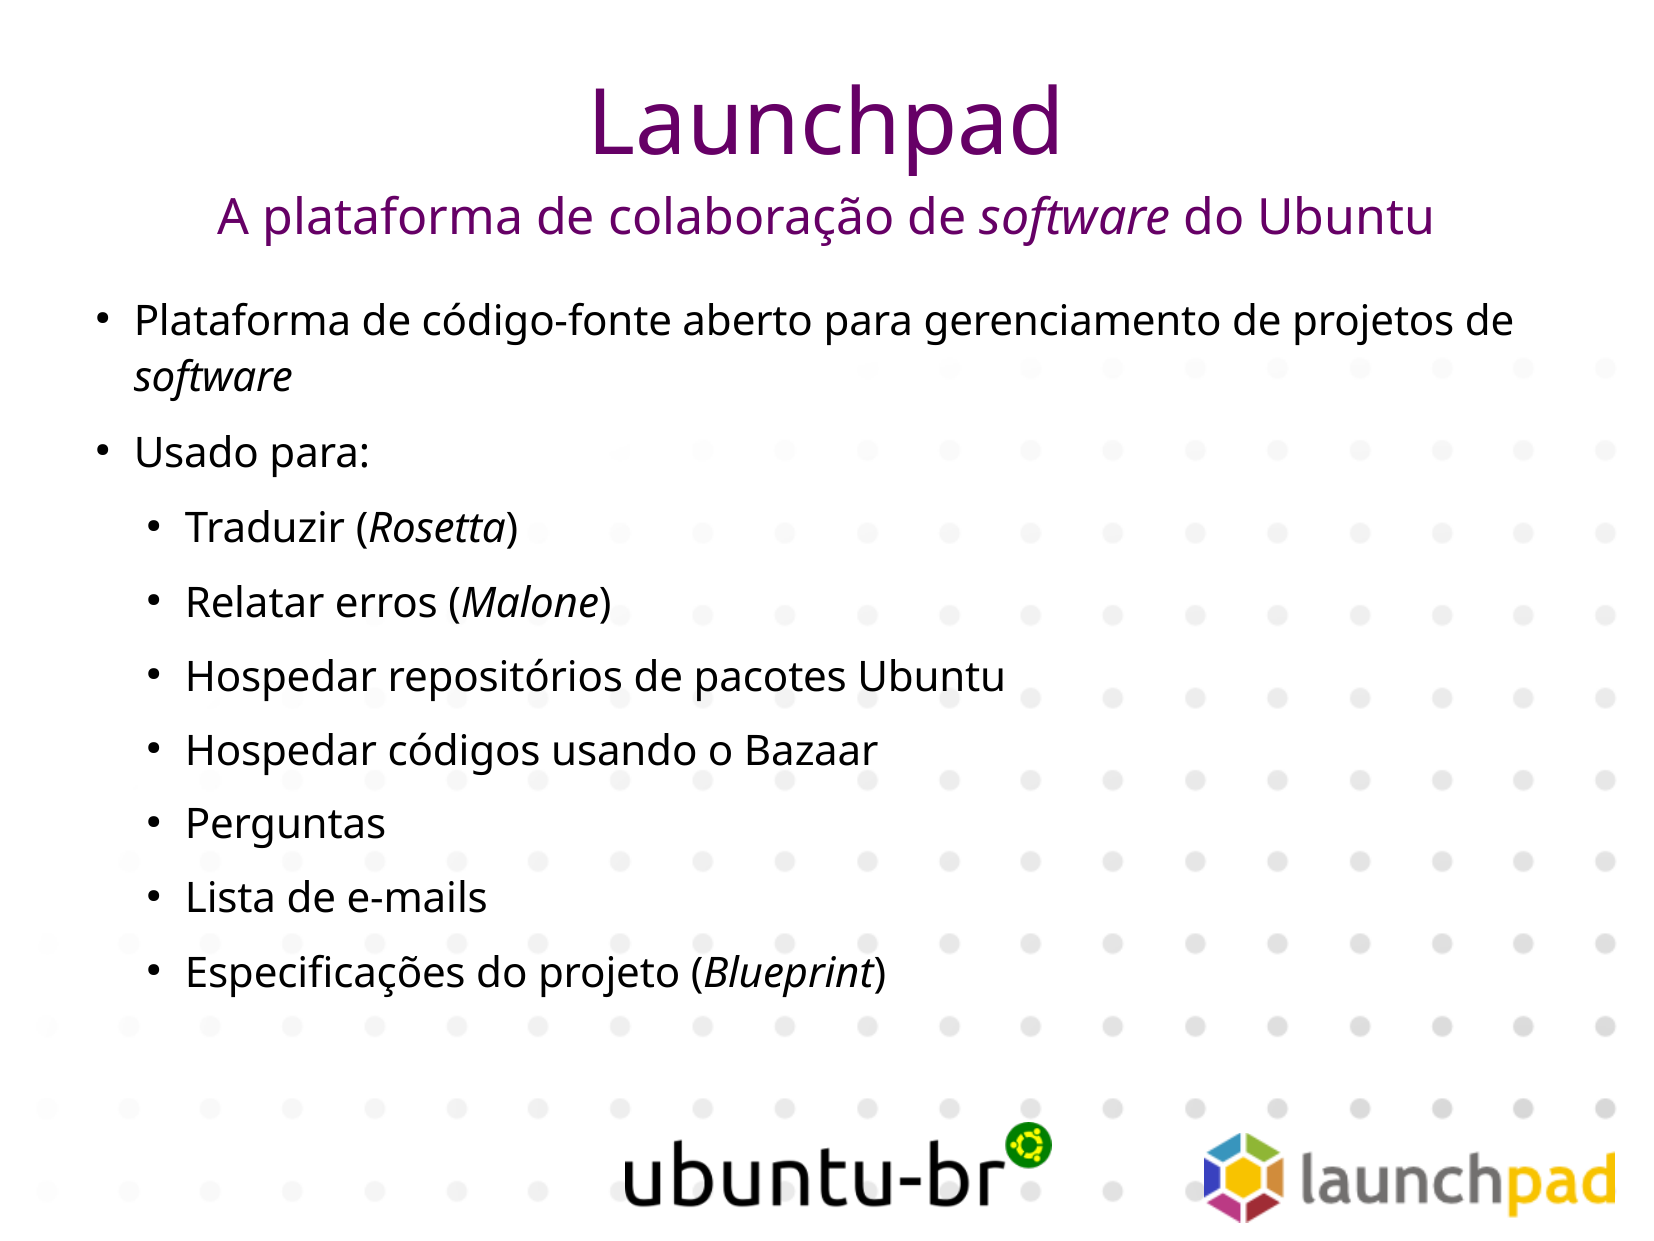

# Launchpad A plataforma de colaboração de software do Ubuntu
Plataforma de código-fonte aberto para gerenciamento de projetos de software
Usado para:
Traduzir (Rosetta)
Relatar erros (Malone)
Hospedar repositórios de pacotes Ubuntu
Hospedar códigos usando o Bazaar
Perguntas
Lista de e-mails
Especificações do projeto (Blueprint)